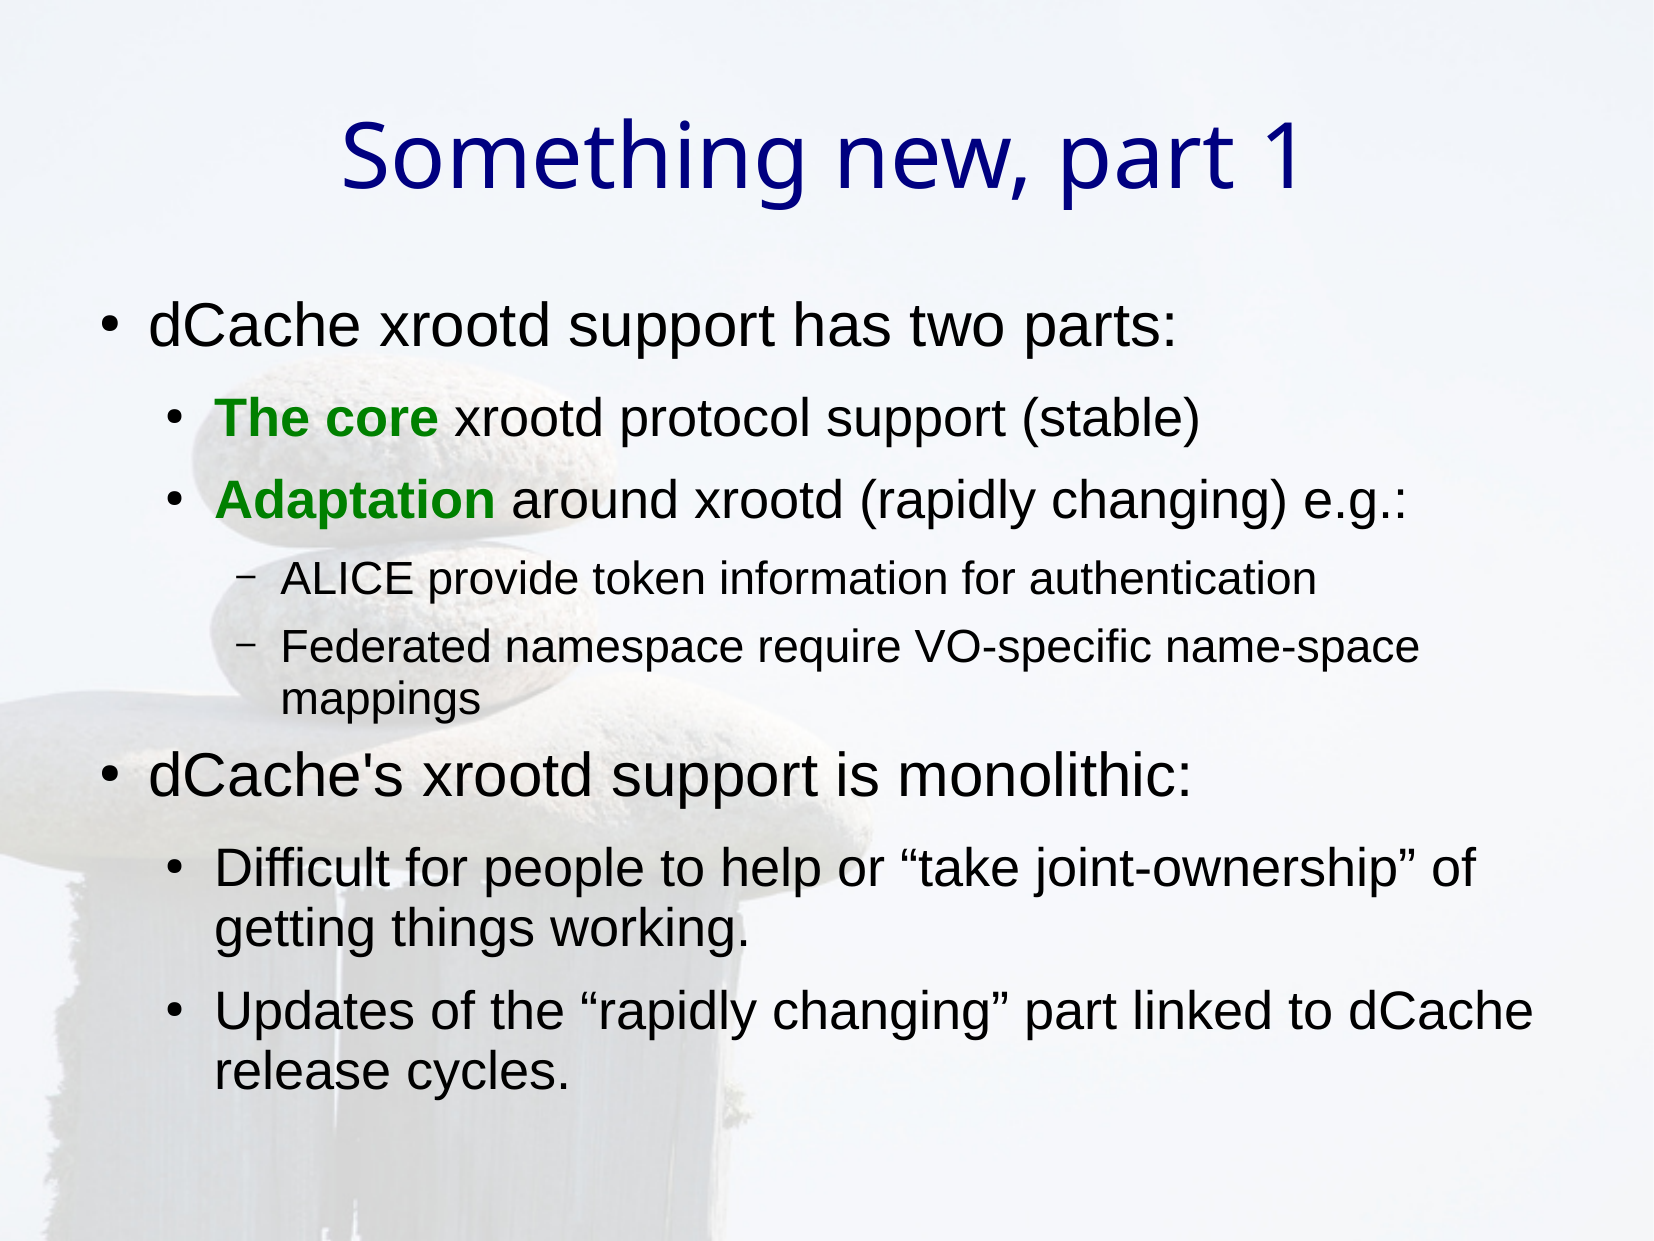

# Something new, part 1
dCache xrootd support has two parts:
The core xrootd protocol support (stable)
Adaptation around xrootd (rapidly changing) e.g.:
ALICE provide token information for authentication
Federated namespace require VO-specific name-space mappings
dCache's xrootd support is monolithic:
Difficult for people to help or “take joint-ownership” of getting things working.
Updates of the “rapidly changing” part linked to dCache release cycles.